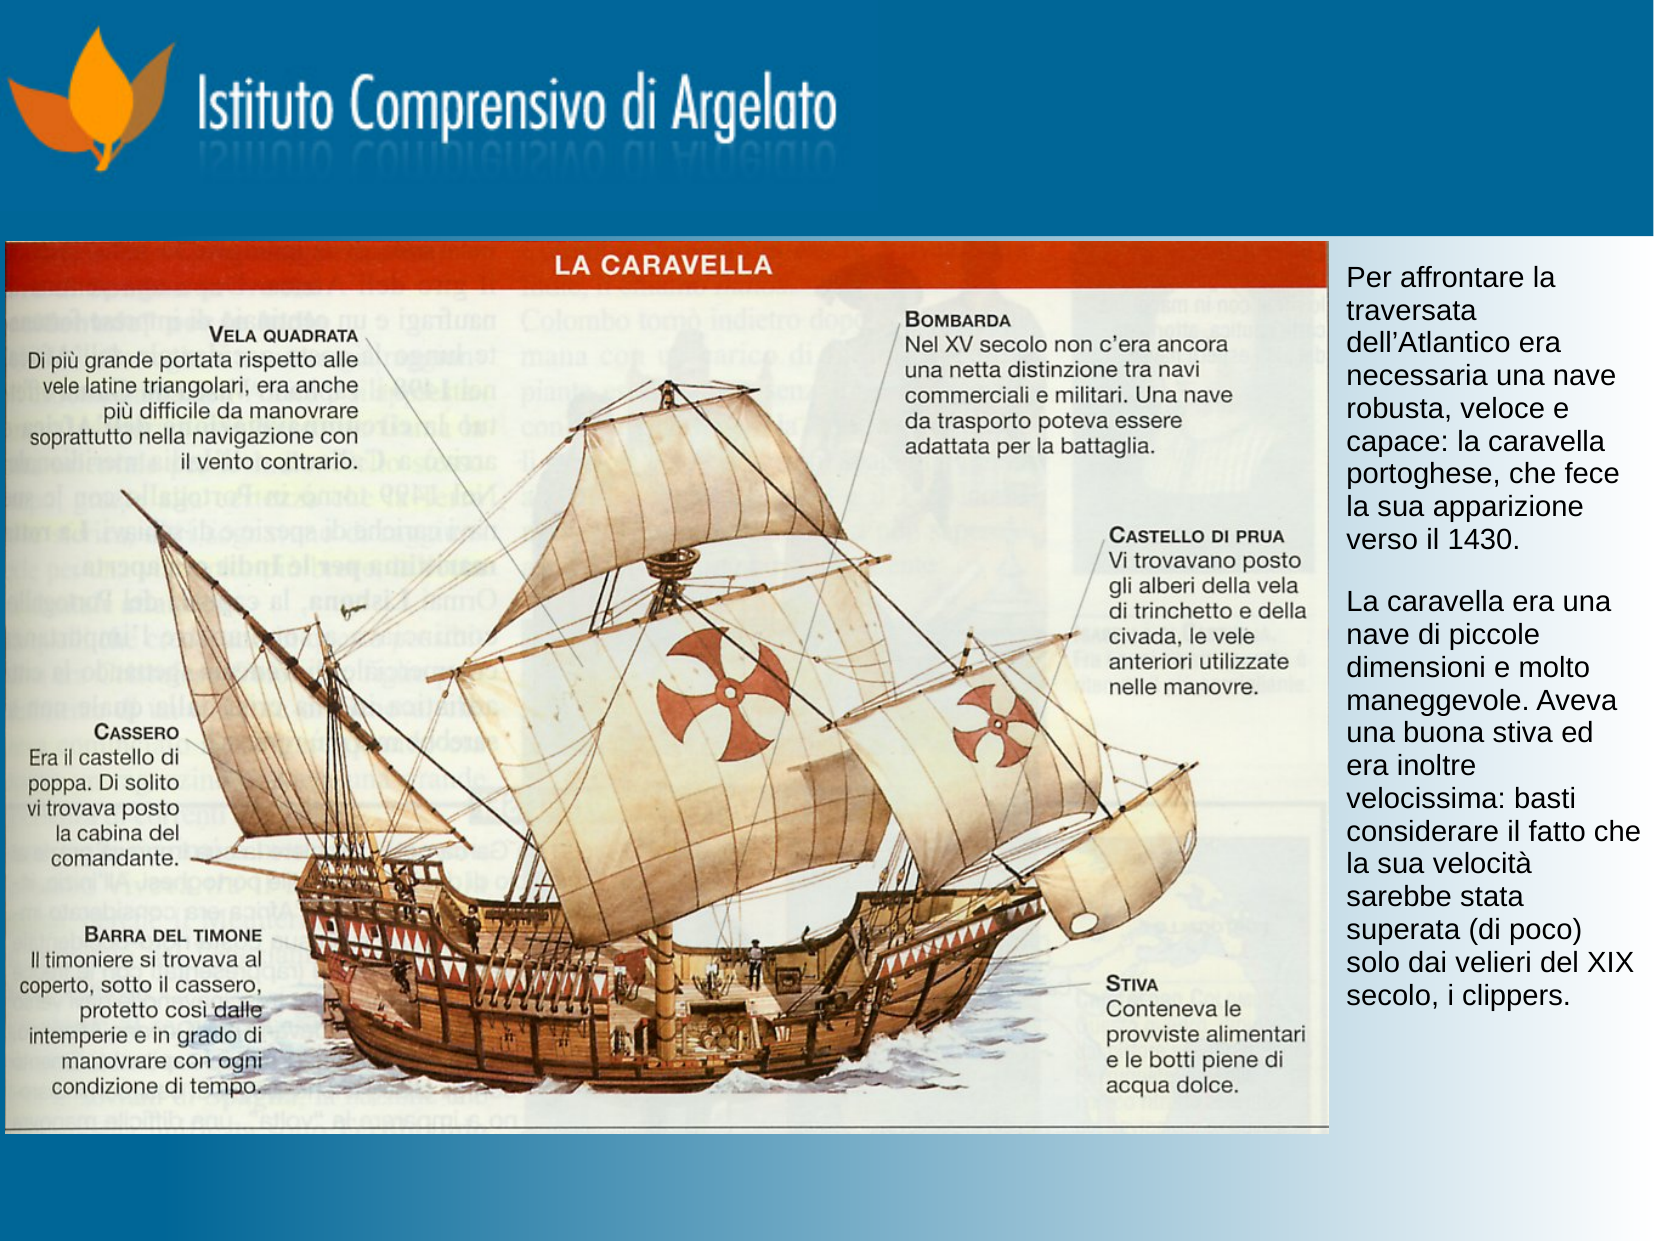

# Per affrontare la traversata dell’Atlantico era necessaria una nave robusta, veloce e capace: la caravella portoghese, che fece la sua apparizione verso il 1430.
La caravella era una nave di piccole dimensioni e molto maneggevole. Aveva una buona stiva ed era inoltre velocissima: basti considerare il fatto che la sua velocità sarebbe stata superata (di poco) solo dai velieri del XIX secolo, i clippers.